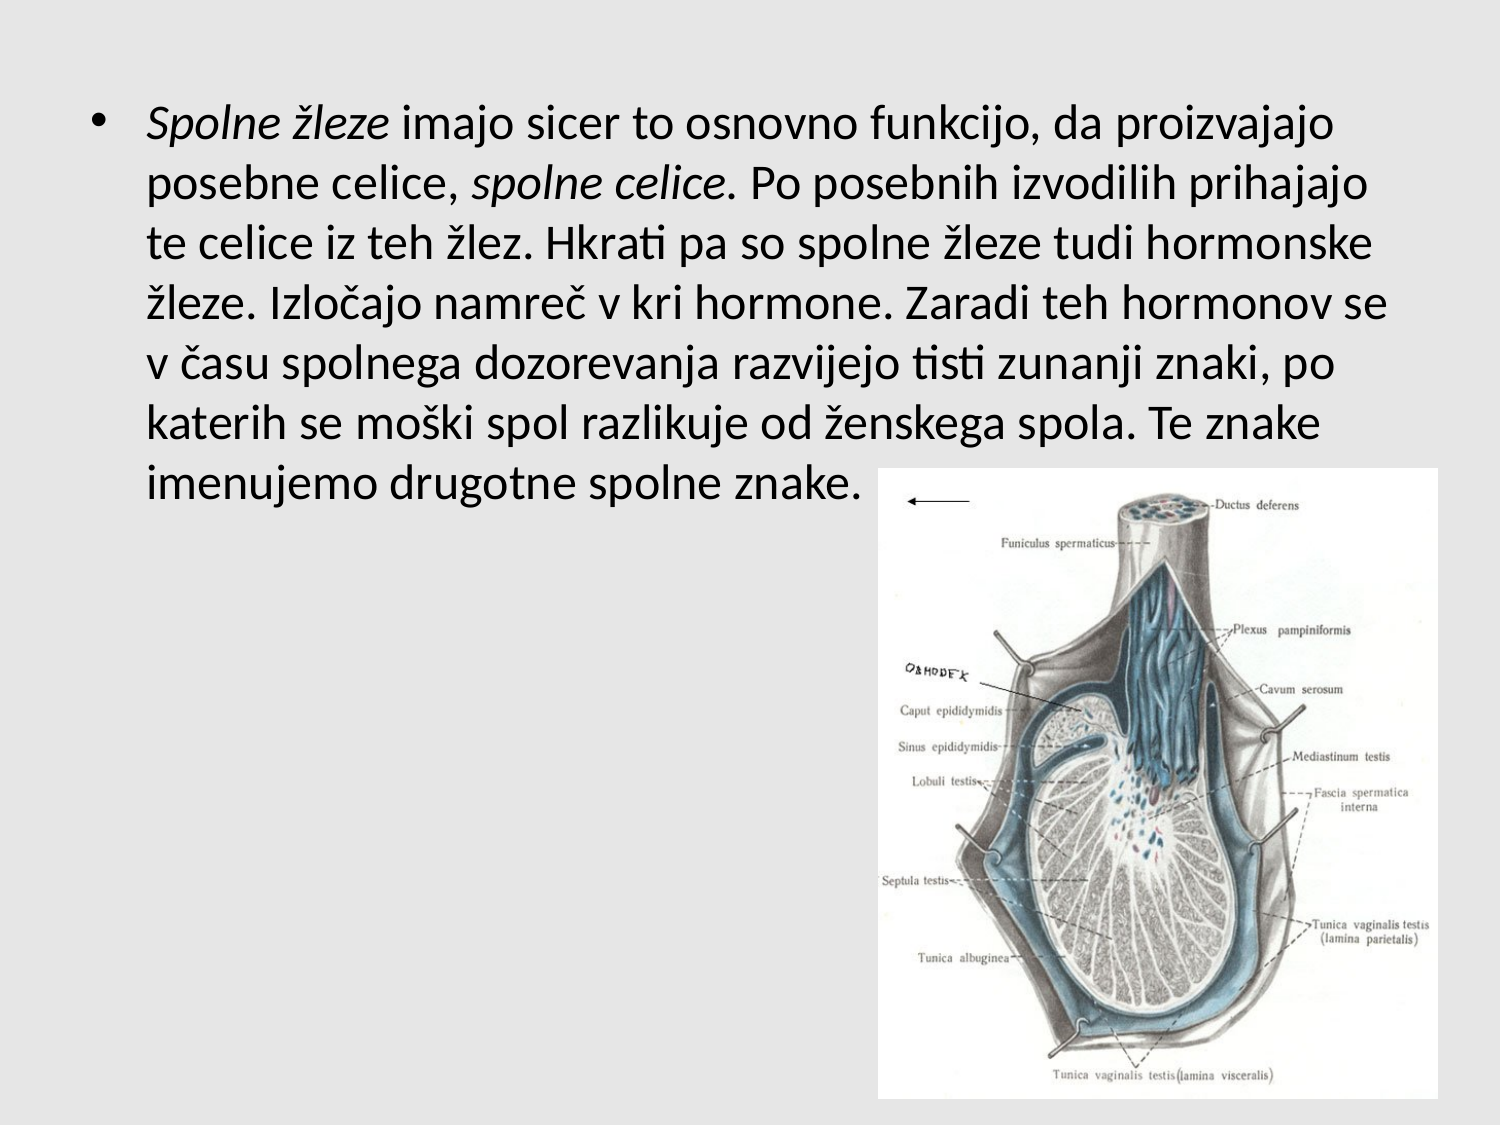

# Spolne žleze imajo sicer to osnovno funkcijo, da proizvajajo posebne celice, spolne celice. Po posebnih izvodilih prihajajo te celice iz teh žlez. Hkrati pa so spolne žleze tudi hormonske žleze. Izločajo namreč v kri hormone. Zaradi teh hormonov se v času spolnega dozorevanja razvijejo tisti zunanji znaki, po katerih se moški spol razlikuje od ženskega spola. Te znake imenujemo drugotne spolne znake.